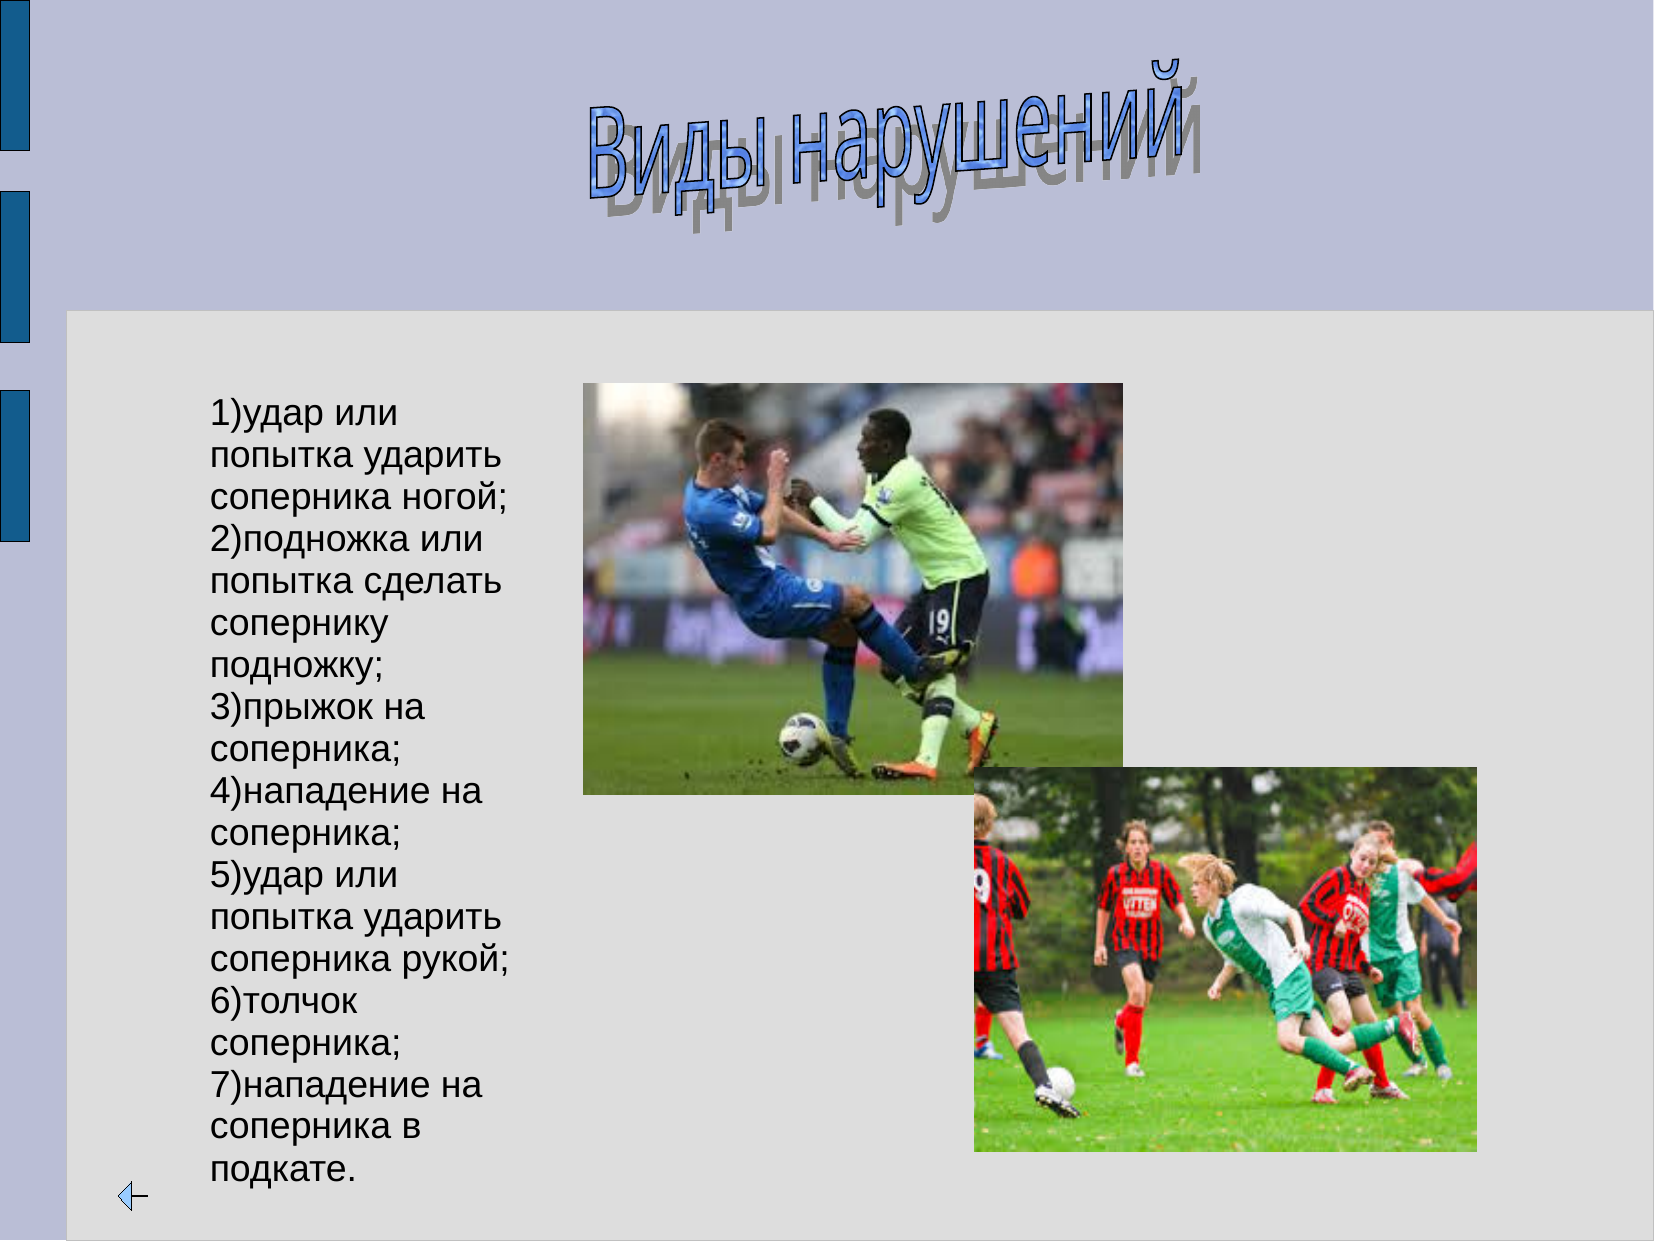

Виды нарушений
1)удар или попытка ударить соперника ногой;
2)подножка или попытка сделать сопернику подножку;
3)прыжок на соперника;
4)нападение на соперника;
5)удар или попытка ударить соперника рукой;
6)толчок соперника;
7)нападение на соперника в подкате.